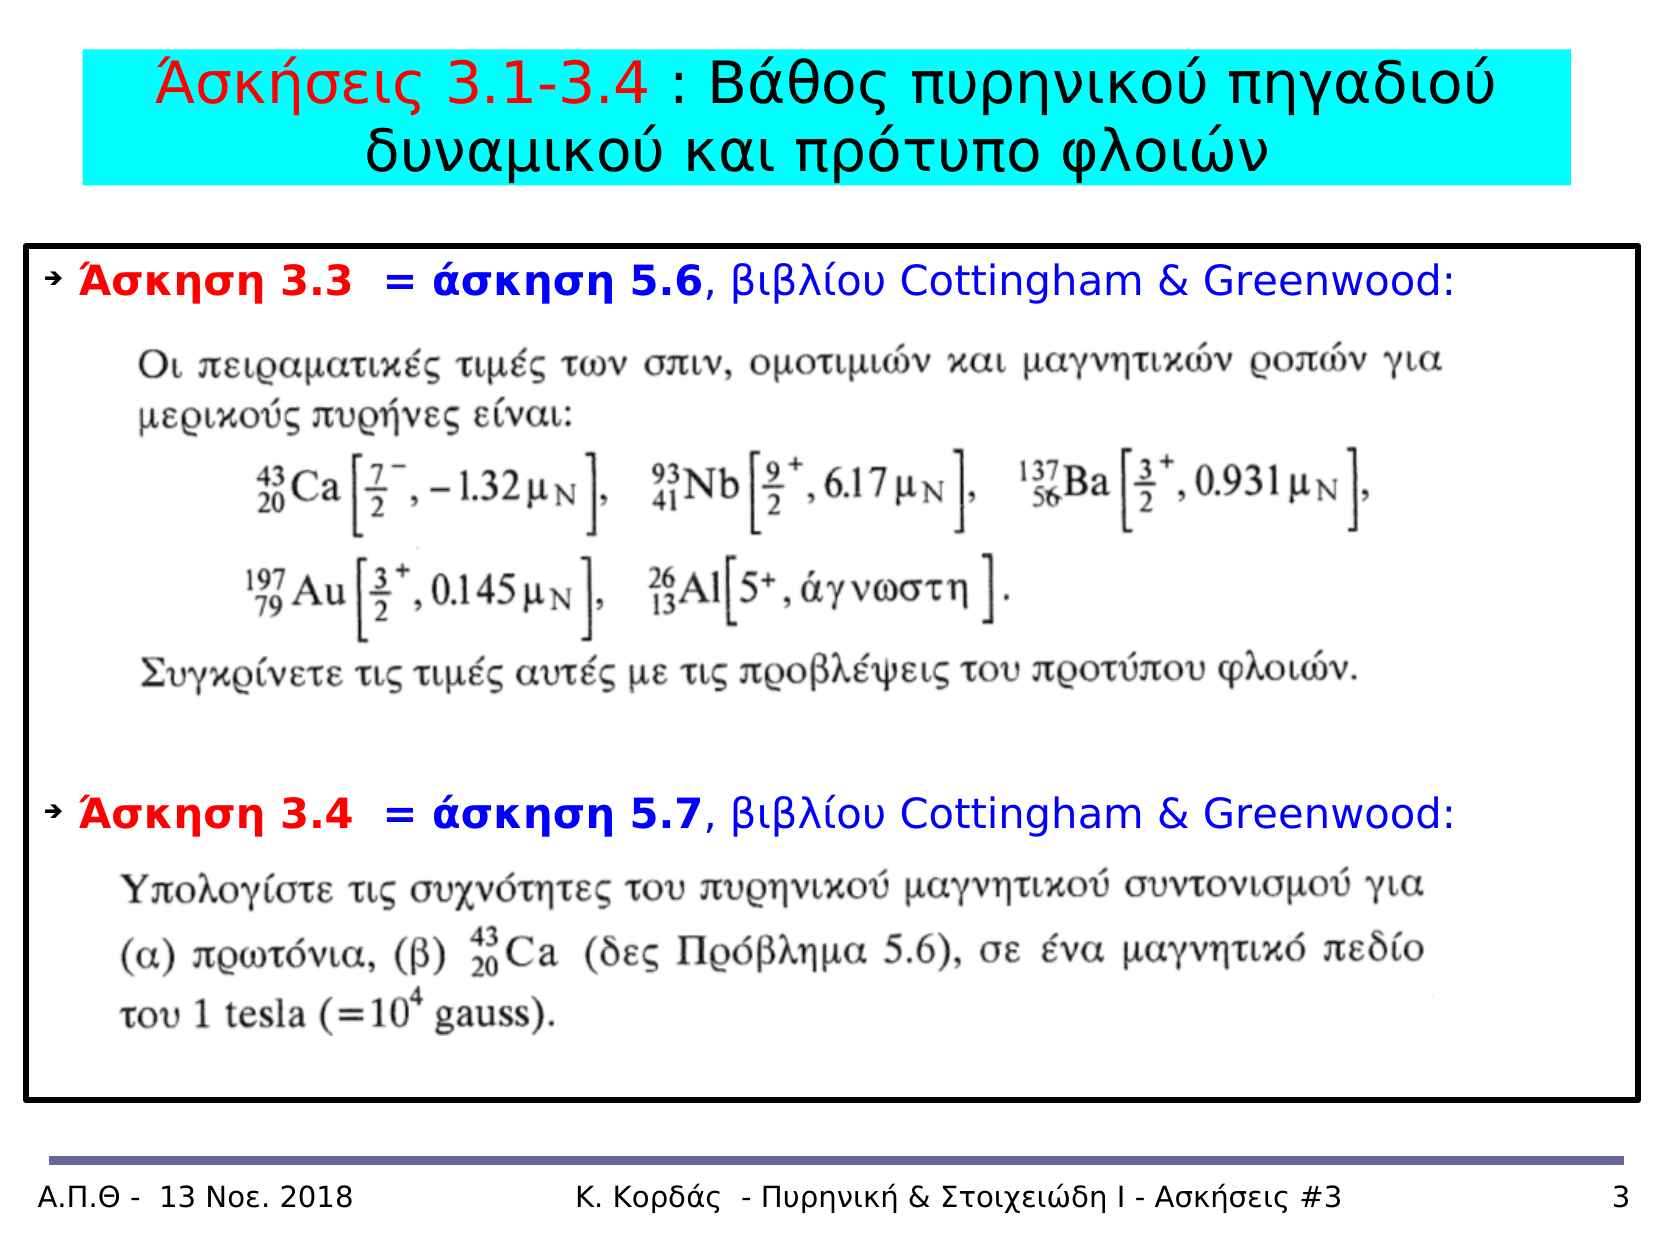

# Άσκήσεις 3.1-3.4 : Βάθος πυρηνικού πηγαδιού δυναμικού και πρότυπο φλοιών
 Άσκηση 3.3 = άσκηση 5.6, βιβλίου Cottingham & Greenwood:
 Άσκηση 3.4 = άσκηση 5.7, βιβλίου Cottingham & Greenwood:
Α.Π.Θ - 13 Νοε. 2018
Κ. Κορδάς - Πυρηνική & Στοιχειώδη Ι - Ασκήσεις #3
3